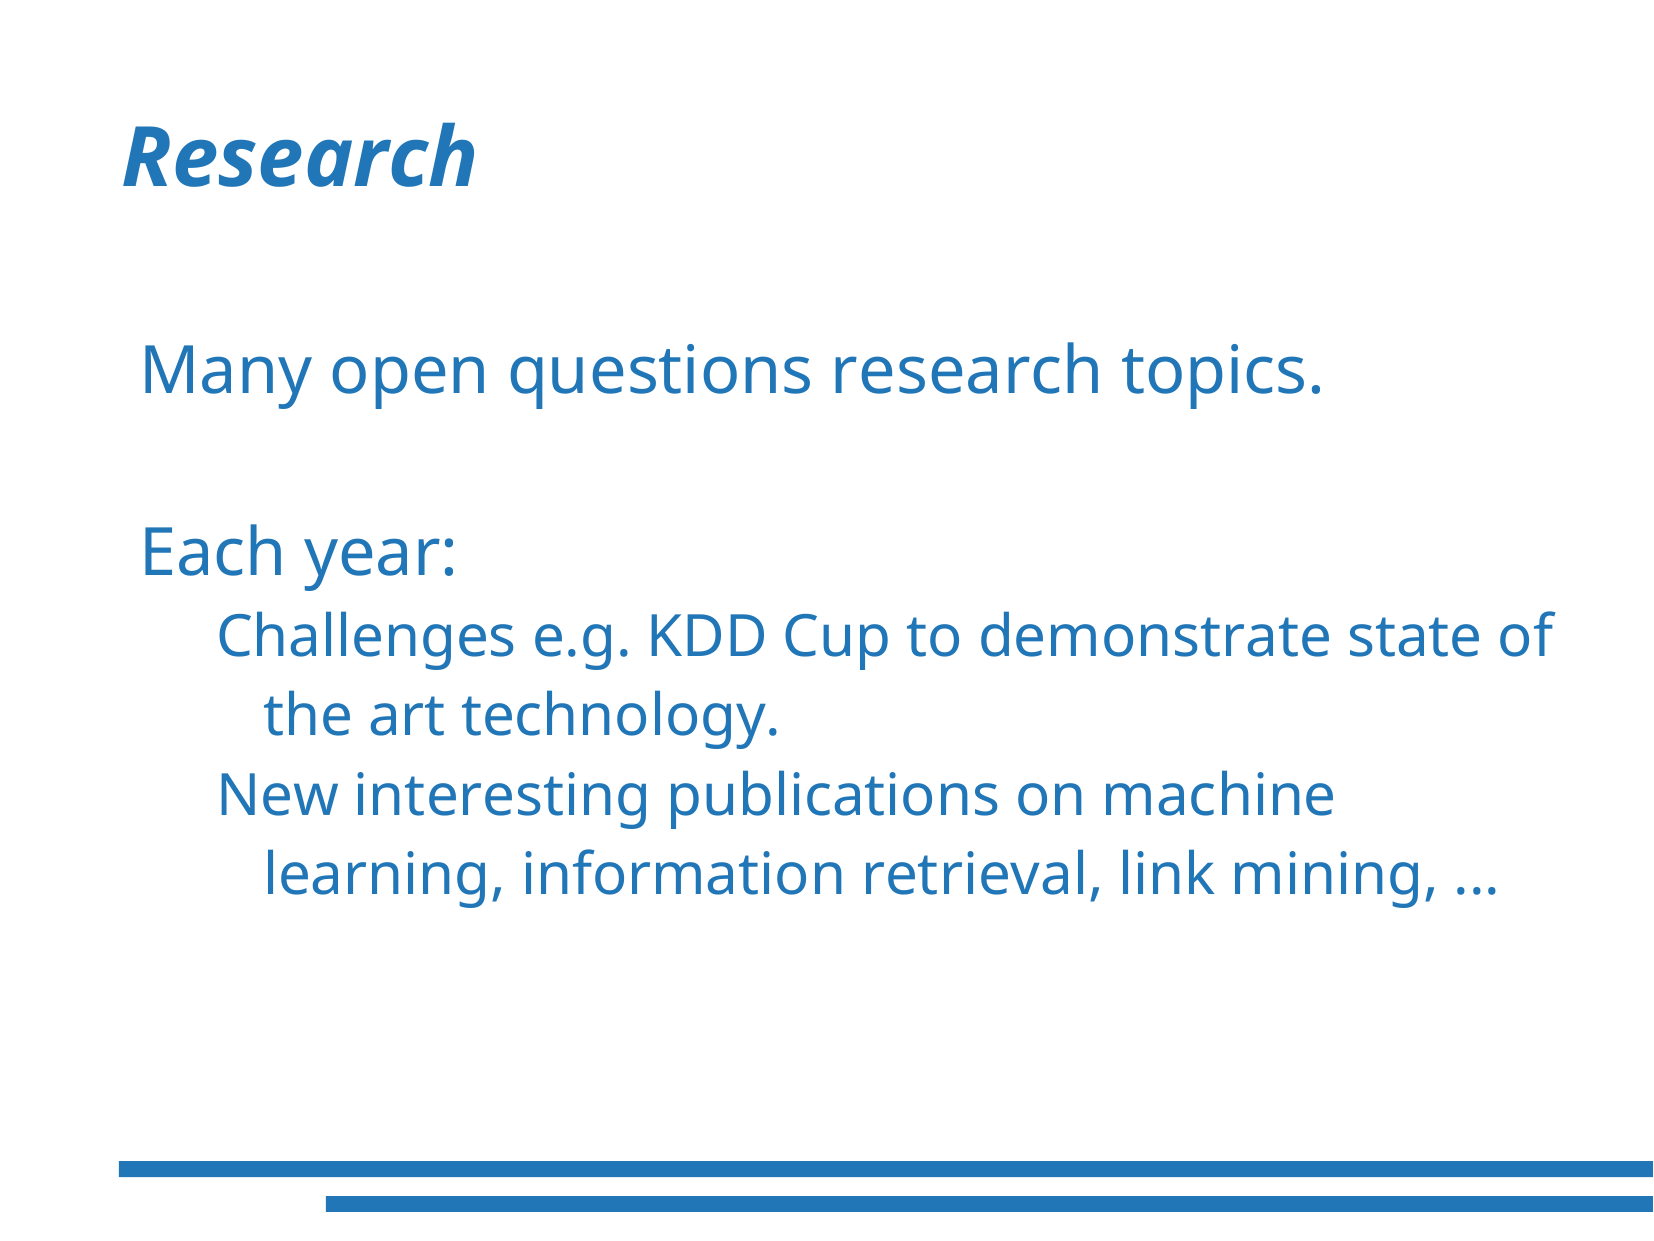

# Research
Many open questions research topics.
Each year:
Challenges e.g. KDD Cup to demonstrate state of the art technology.
New interesting publications on machine learning, information retrieval, link mining, ...